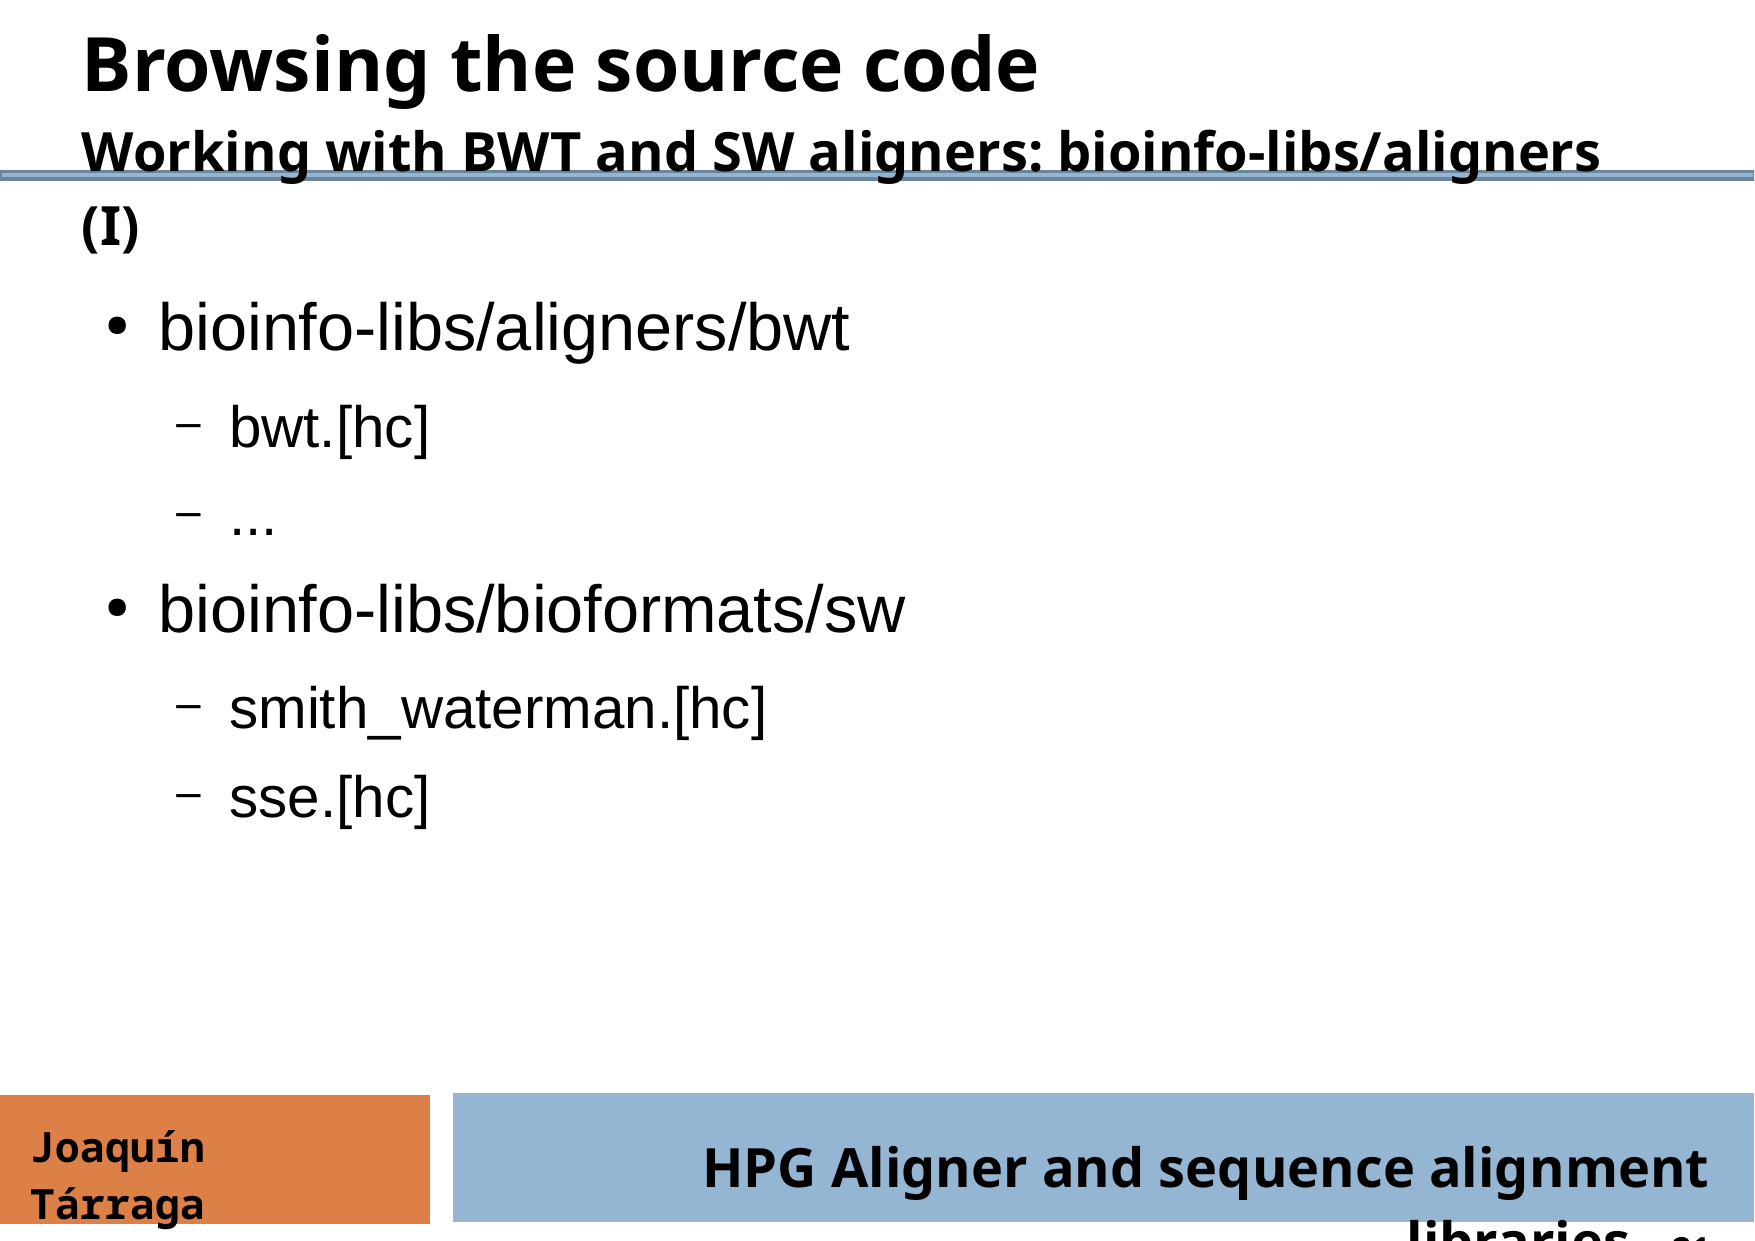

Browsing the source code
Working with BWT and SW aligners: bioinfo-libs/aligners (I)
# bioinfo-libs/aligners/bwt
bwt.[hc]
...
bioinfo-libs/bioformats/sw
smith_waterman.[hc]
sse.[hc]
Joaquín Tárraga
jtarraga@cipf.es
HPG Aligner and sequence alignment libraries 21